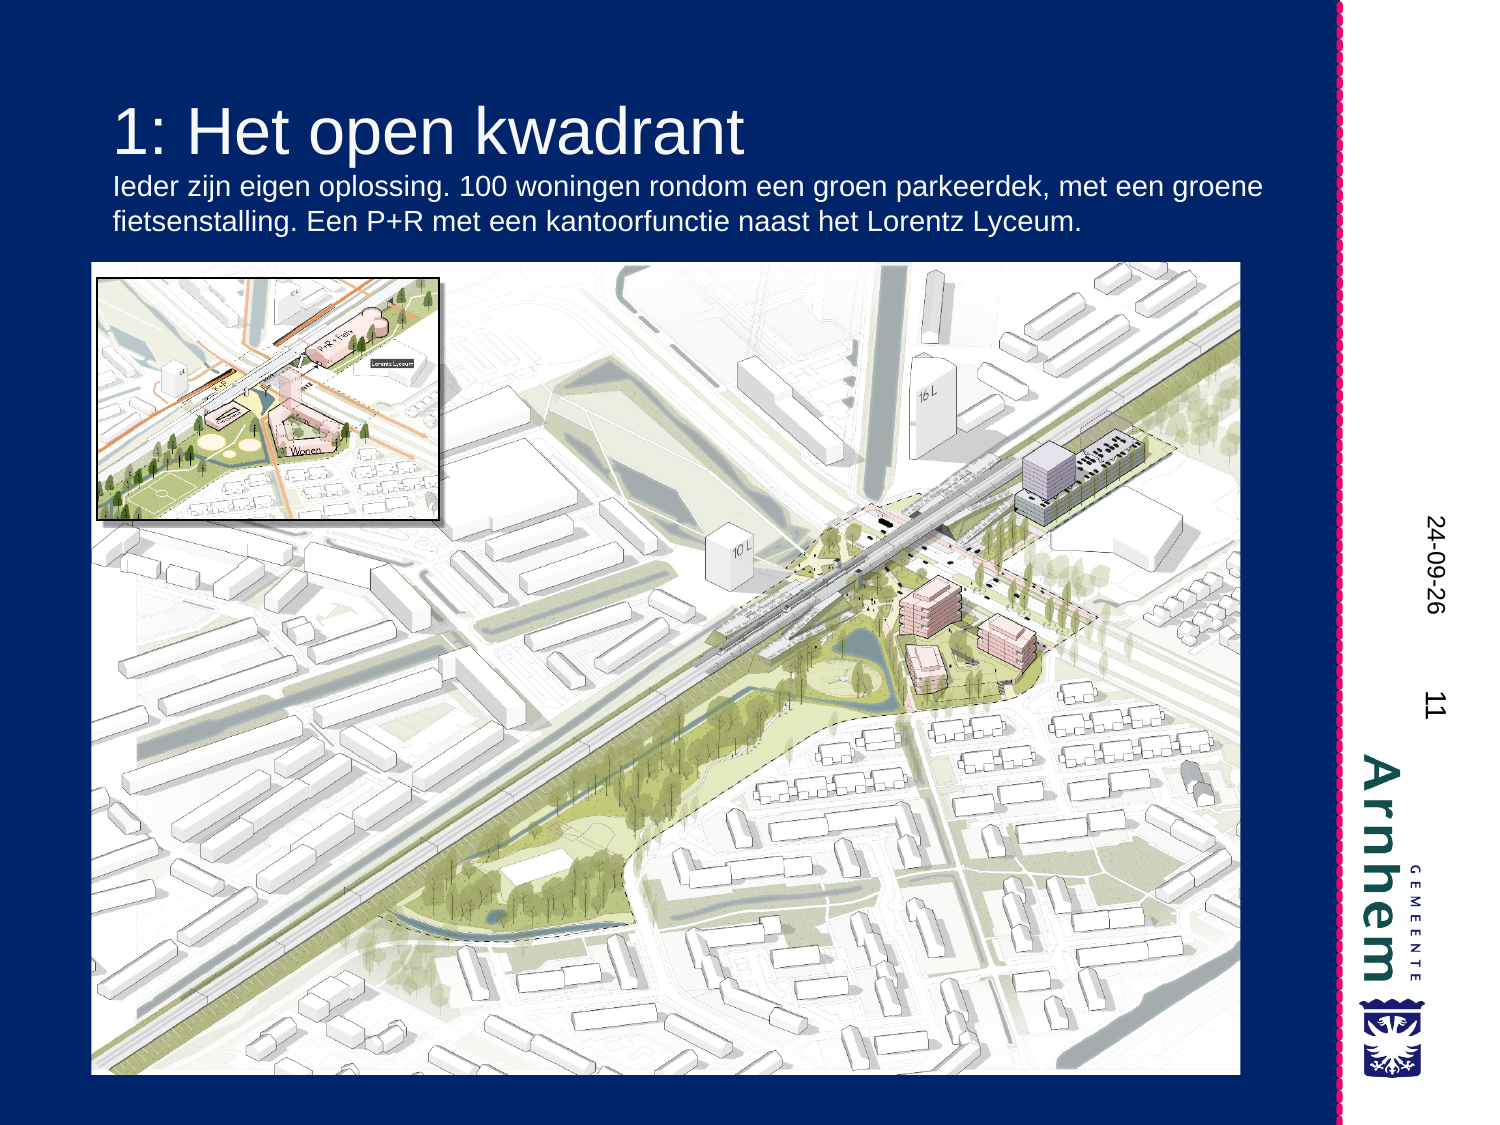

1: Het open kwadrant
Ieder zijn eigen oplossing. 100 woningen rondom een groen parkeerdek, met een groene fietsenstalling. Een P+R met een kantoorfunctie naast het Lorentz Lyceum.
9